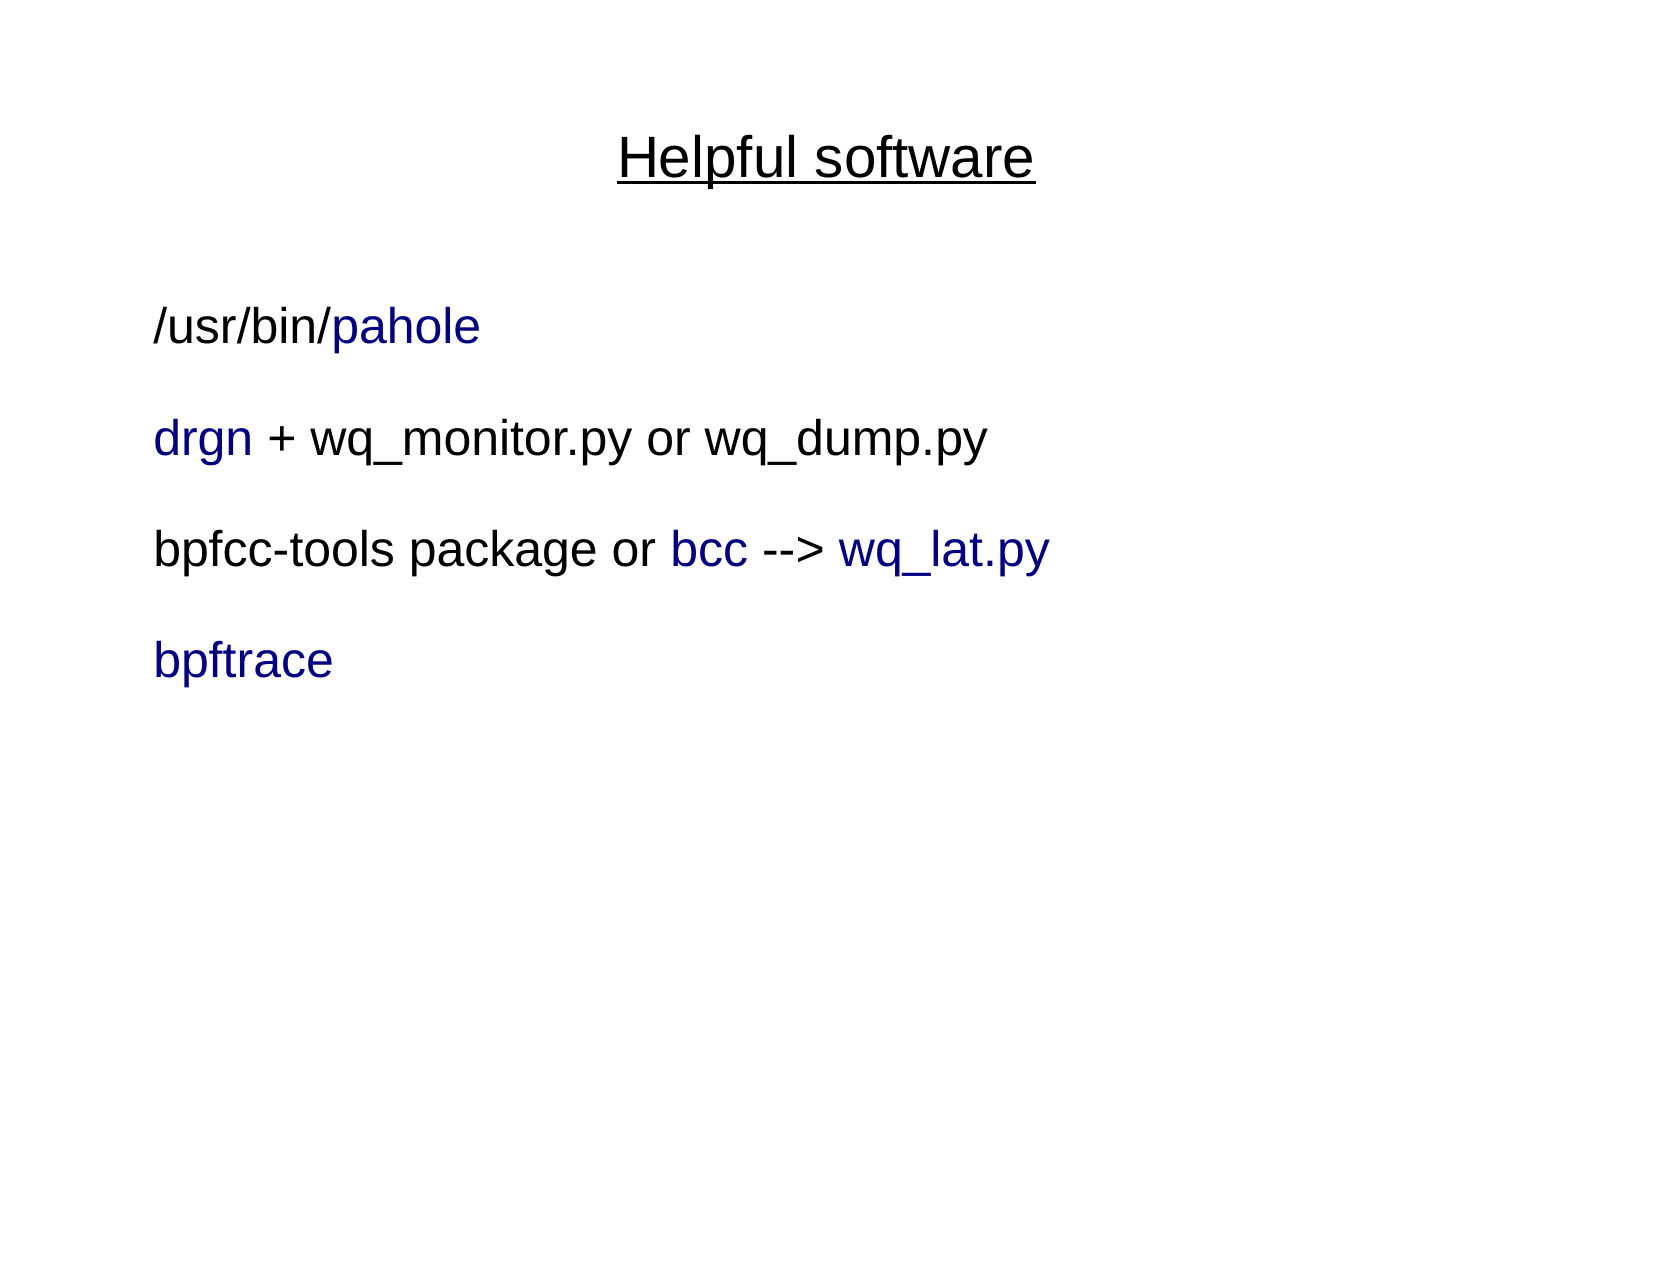

# Helpful software
/usr/bin/pahole
drgn + wq_monitor.py or wq_dump.py
bpfcc-tools package or bcc --> wq_lat.py
bpftrace